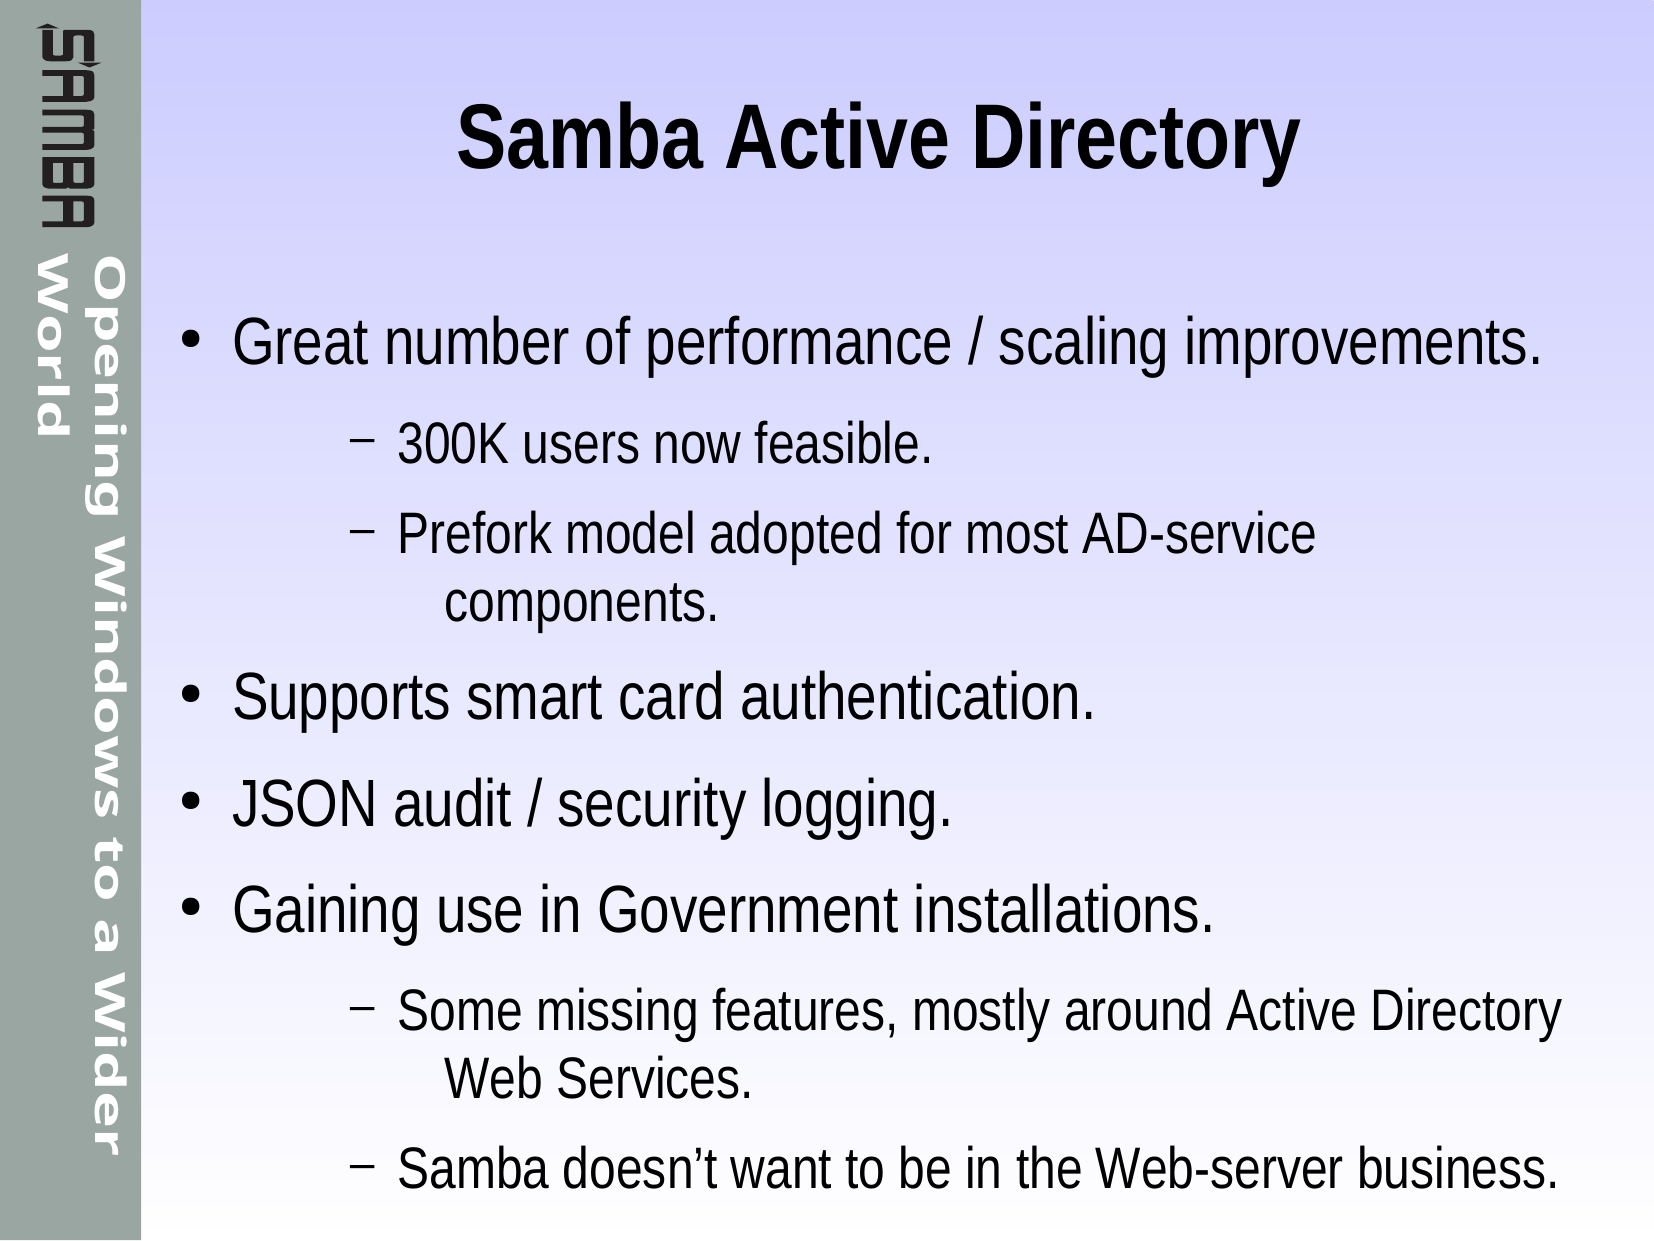

# Samba Active Directory
Great number of performance / scaling improvements.
300K users now feasible.
Prefork model adopted for most AD-service components.
Supports smart card authentication.
JSON audit / security logging.
Gaining use in Government installations.
Some missing features, mostly around Active Directory Web Services.
Samba doesn’t want to be in the Web-server business.